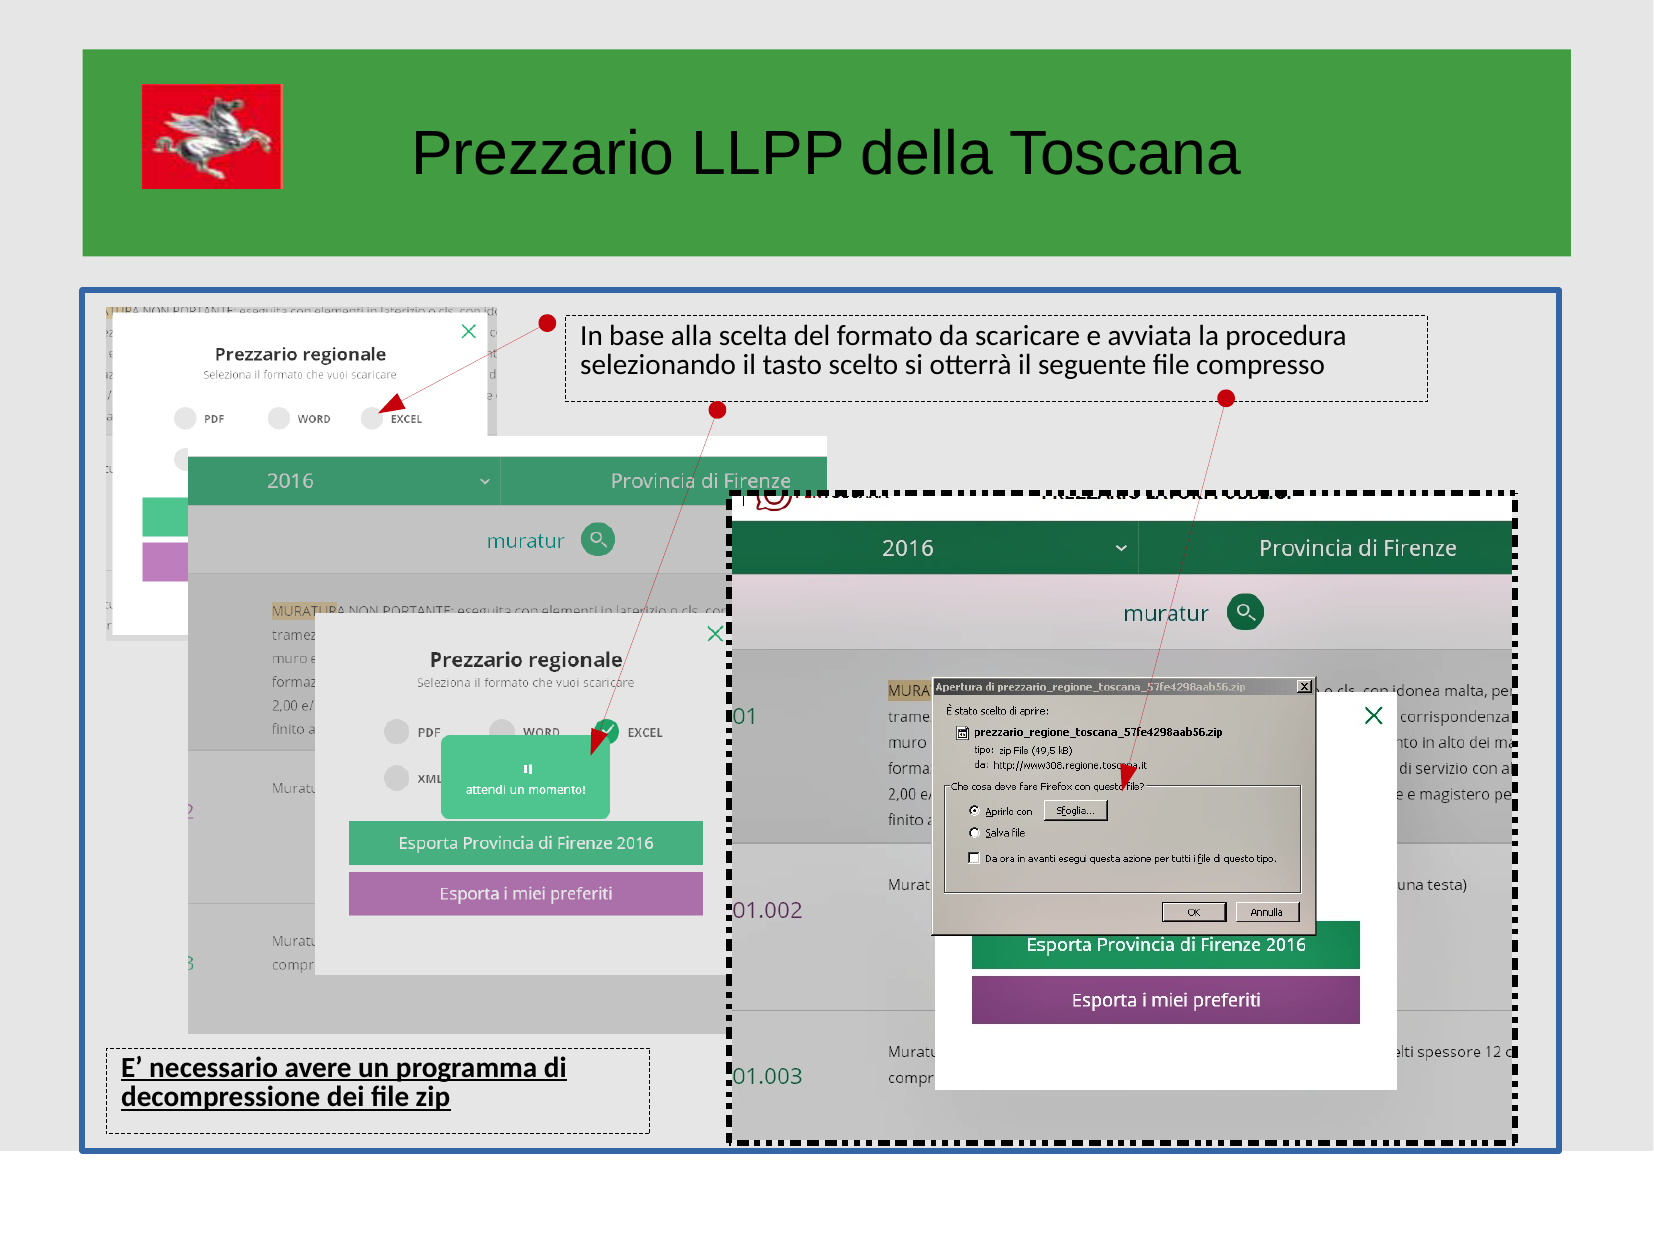

# Prezzario LLPP della Toscana
In base alla scelta del formato da scaricare e avviata la procedura selezionando il tasto scelto si otterrà il seguente file compresso
E’ necessario avere un programma di decompressione dei file zip